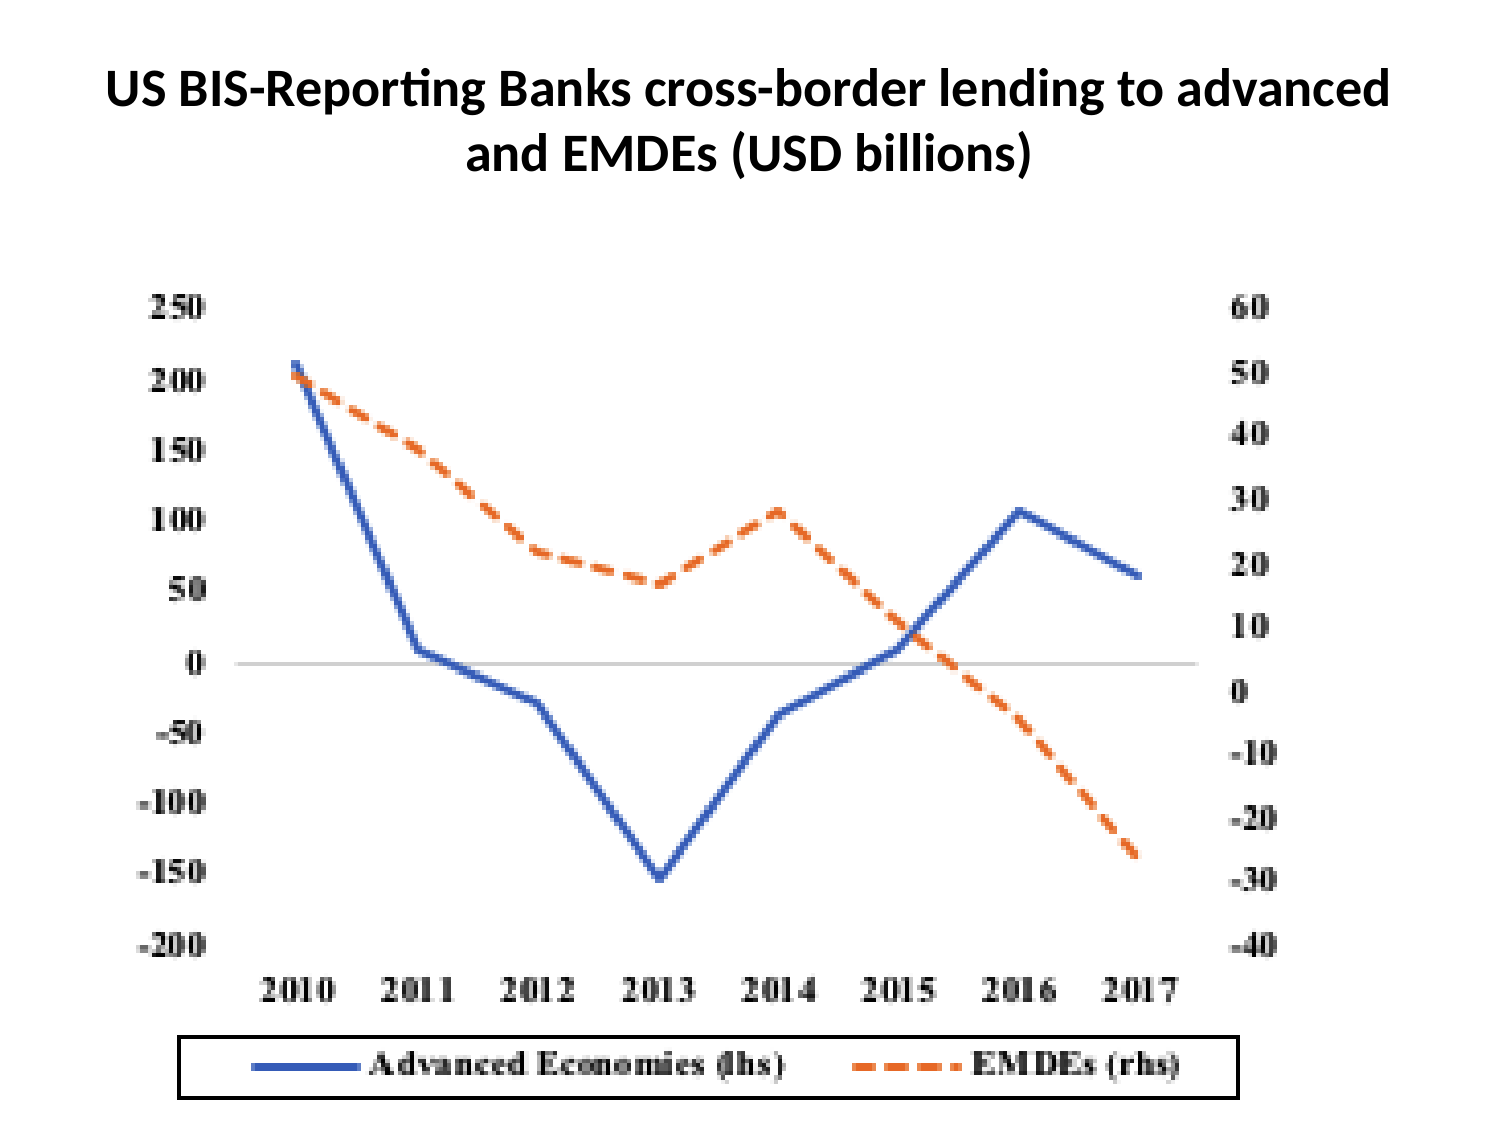

# US BIS-Reporting Banks cross-border lending to advanced and EMDEs (USD billions)